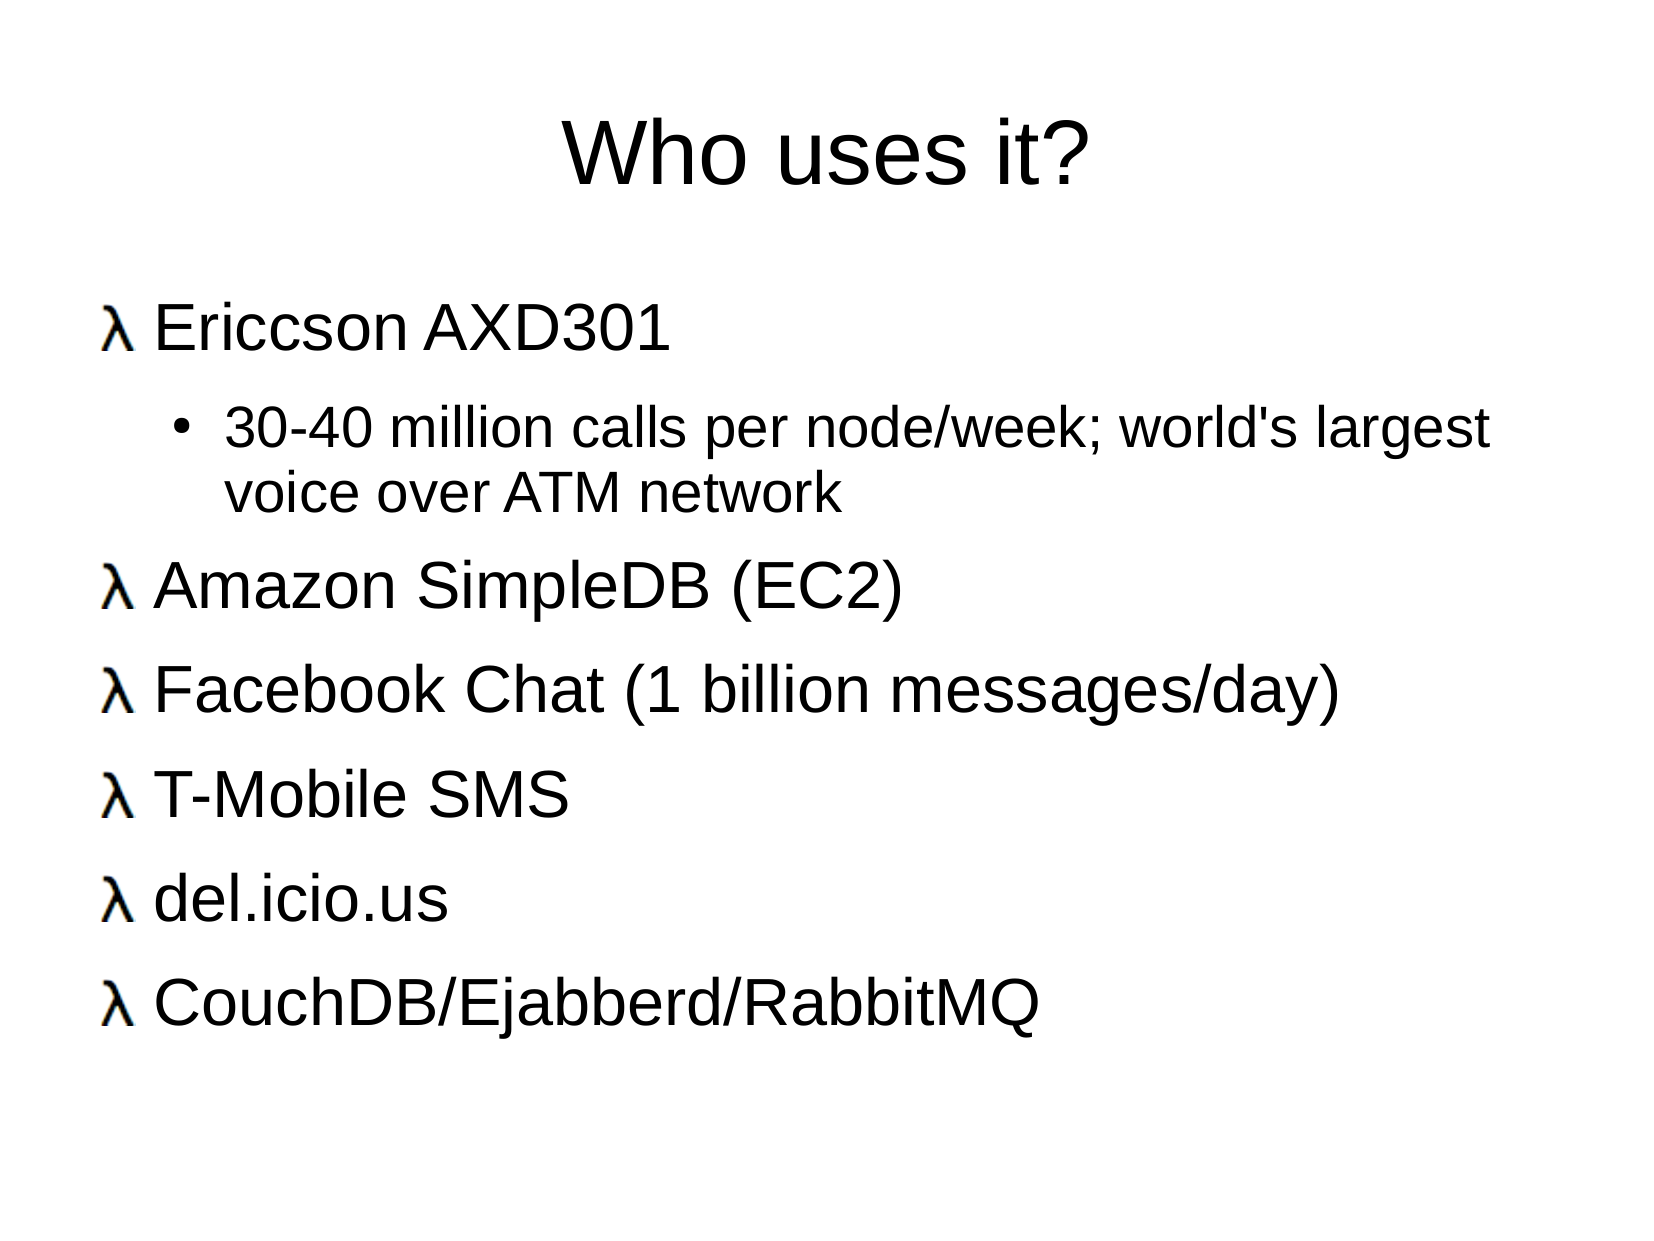

# Who uses it?
Ericcson AXD301
30-40 million calls per node/week; world's largest voice over ATM network
Amazon SimpleDB (EC2)
Facebook Chat (1 billion messages/day)
T-Mobile SMS
del.icio.us
CouchDB/Ejabberd/RabbitMQ